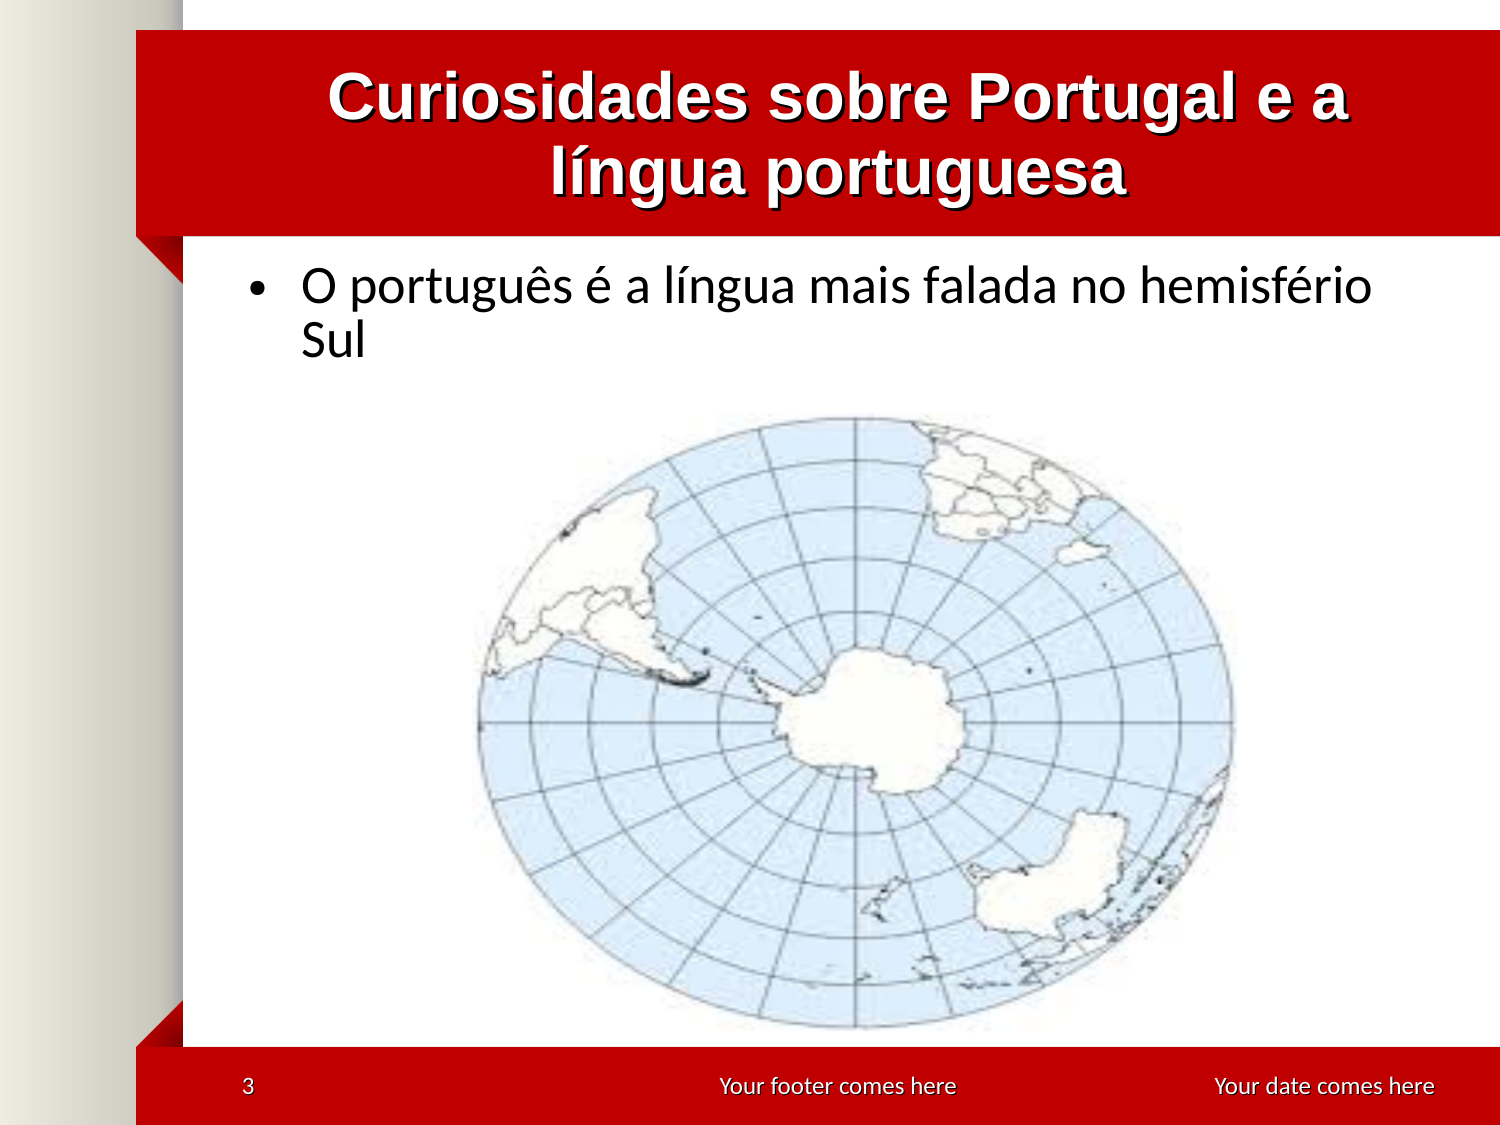

# Curiosidades sobre Portugal e a língua portuguesa
O português é a língua mais falada no hemisfério Sul
3
Your date here